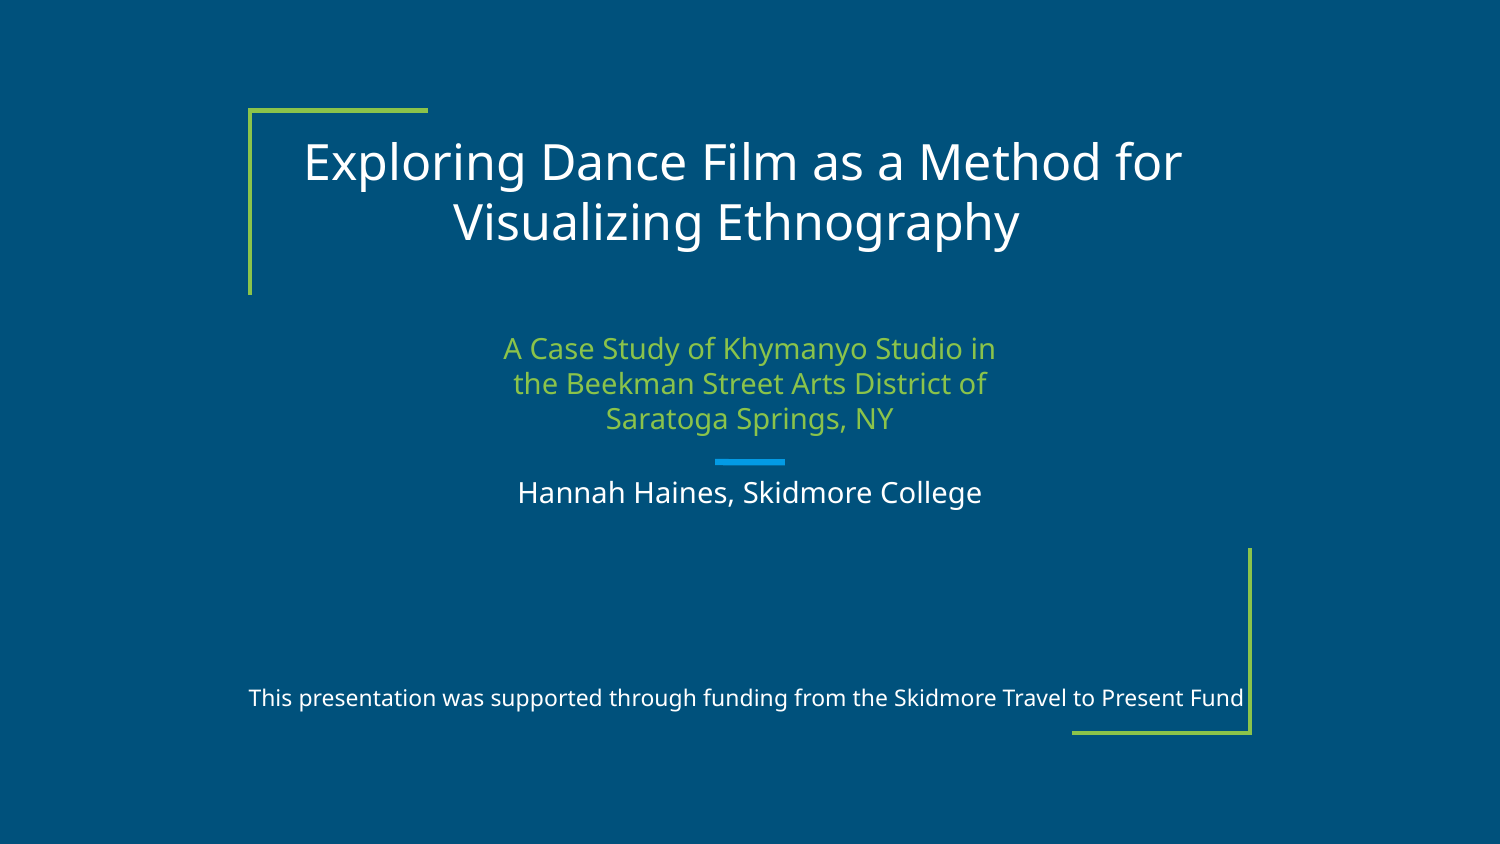

# Exploring Dance Film as a Method for Visualizing Ethnography
A Case Study of Khymanyo Studio in the Beekman Street Arts District of Saratoga Springs, NY
Hannah Haines, Skidmore College
This presentation was supported through funding from the Skidmore Travel to Present Fund